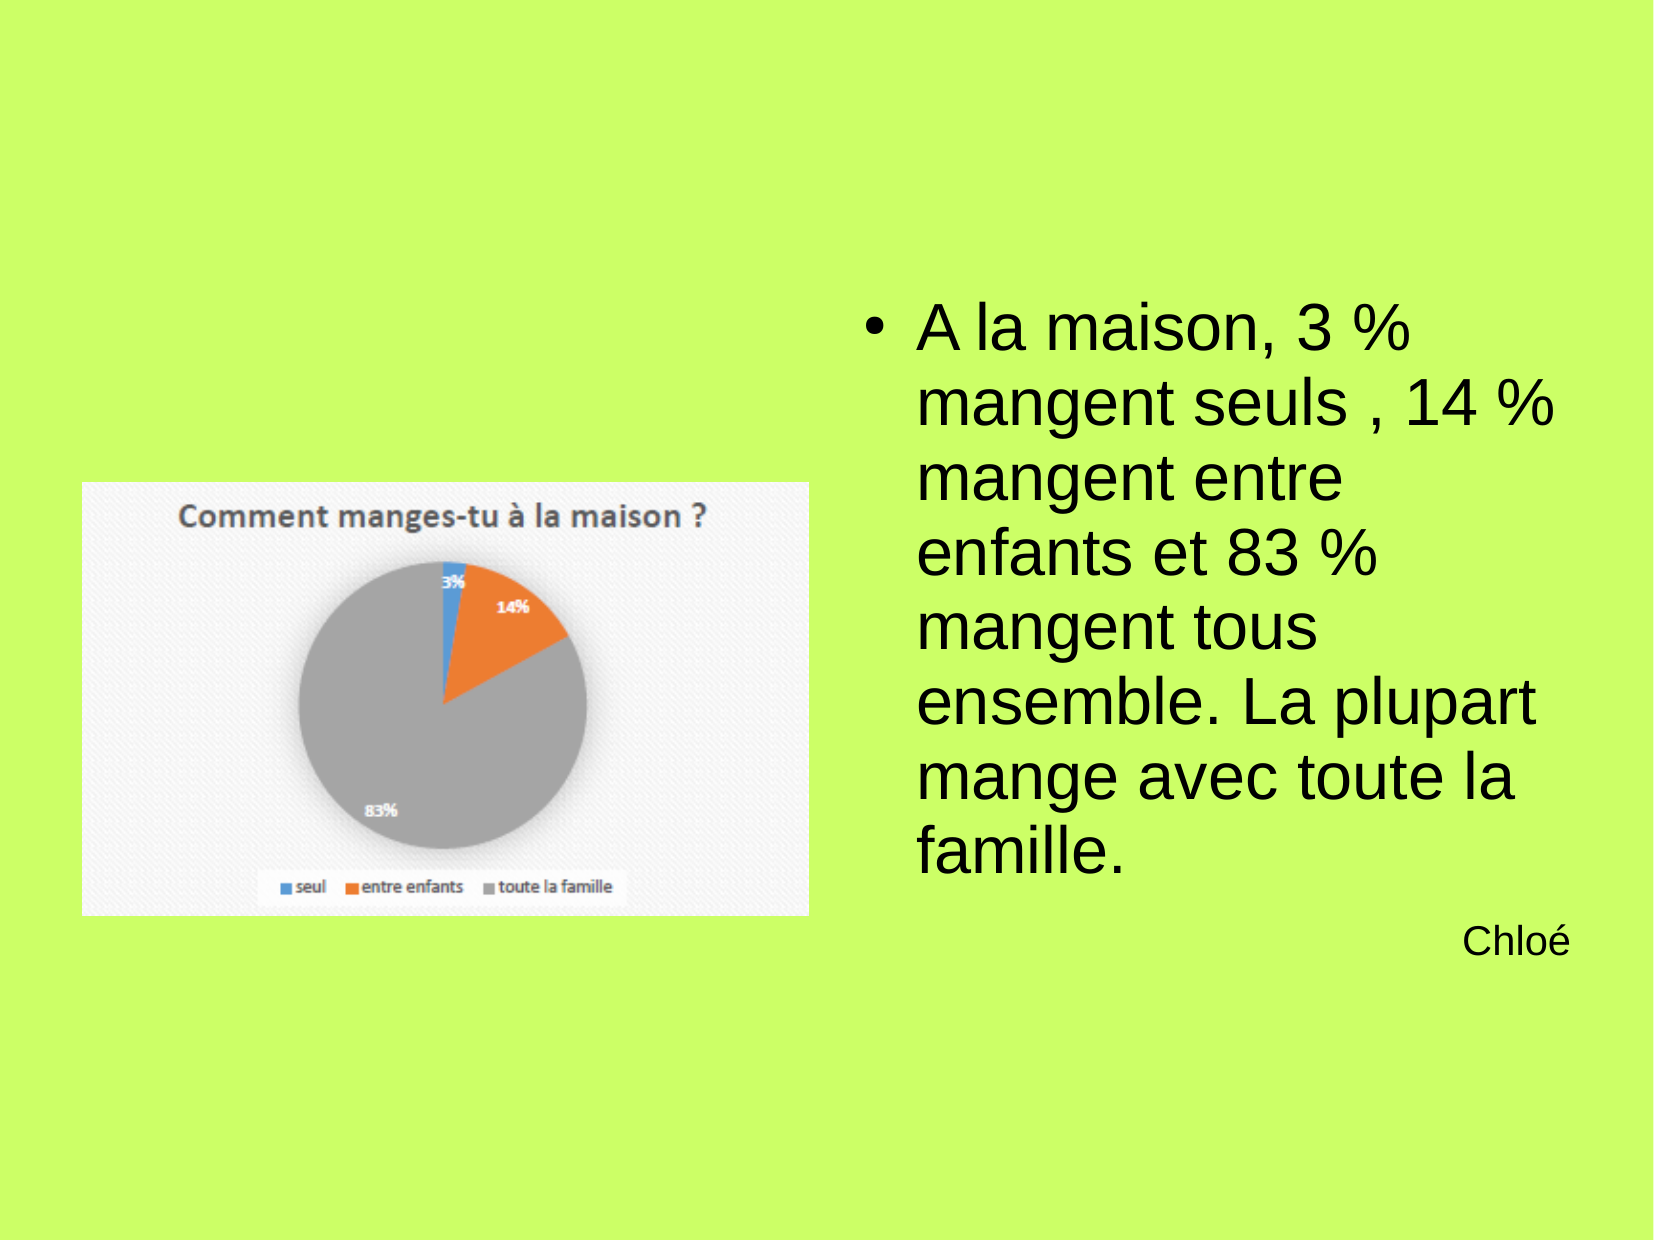

#
A la maison, 3 % mangent seuls , 14 % mangent entre enfants et 83 % mangent tous ensemble. La plupart mange avec toute la famille.
Chloé